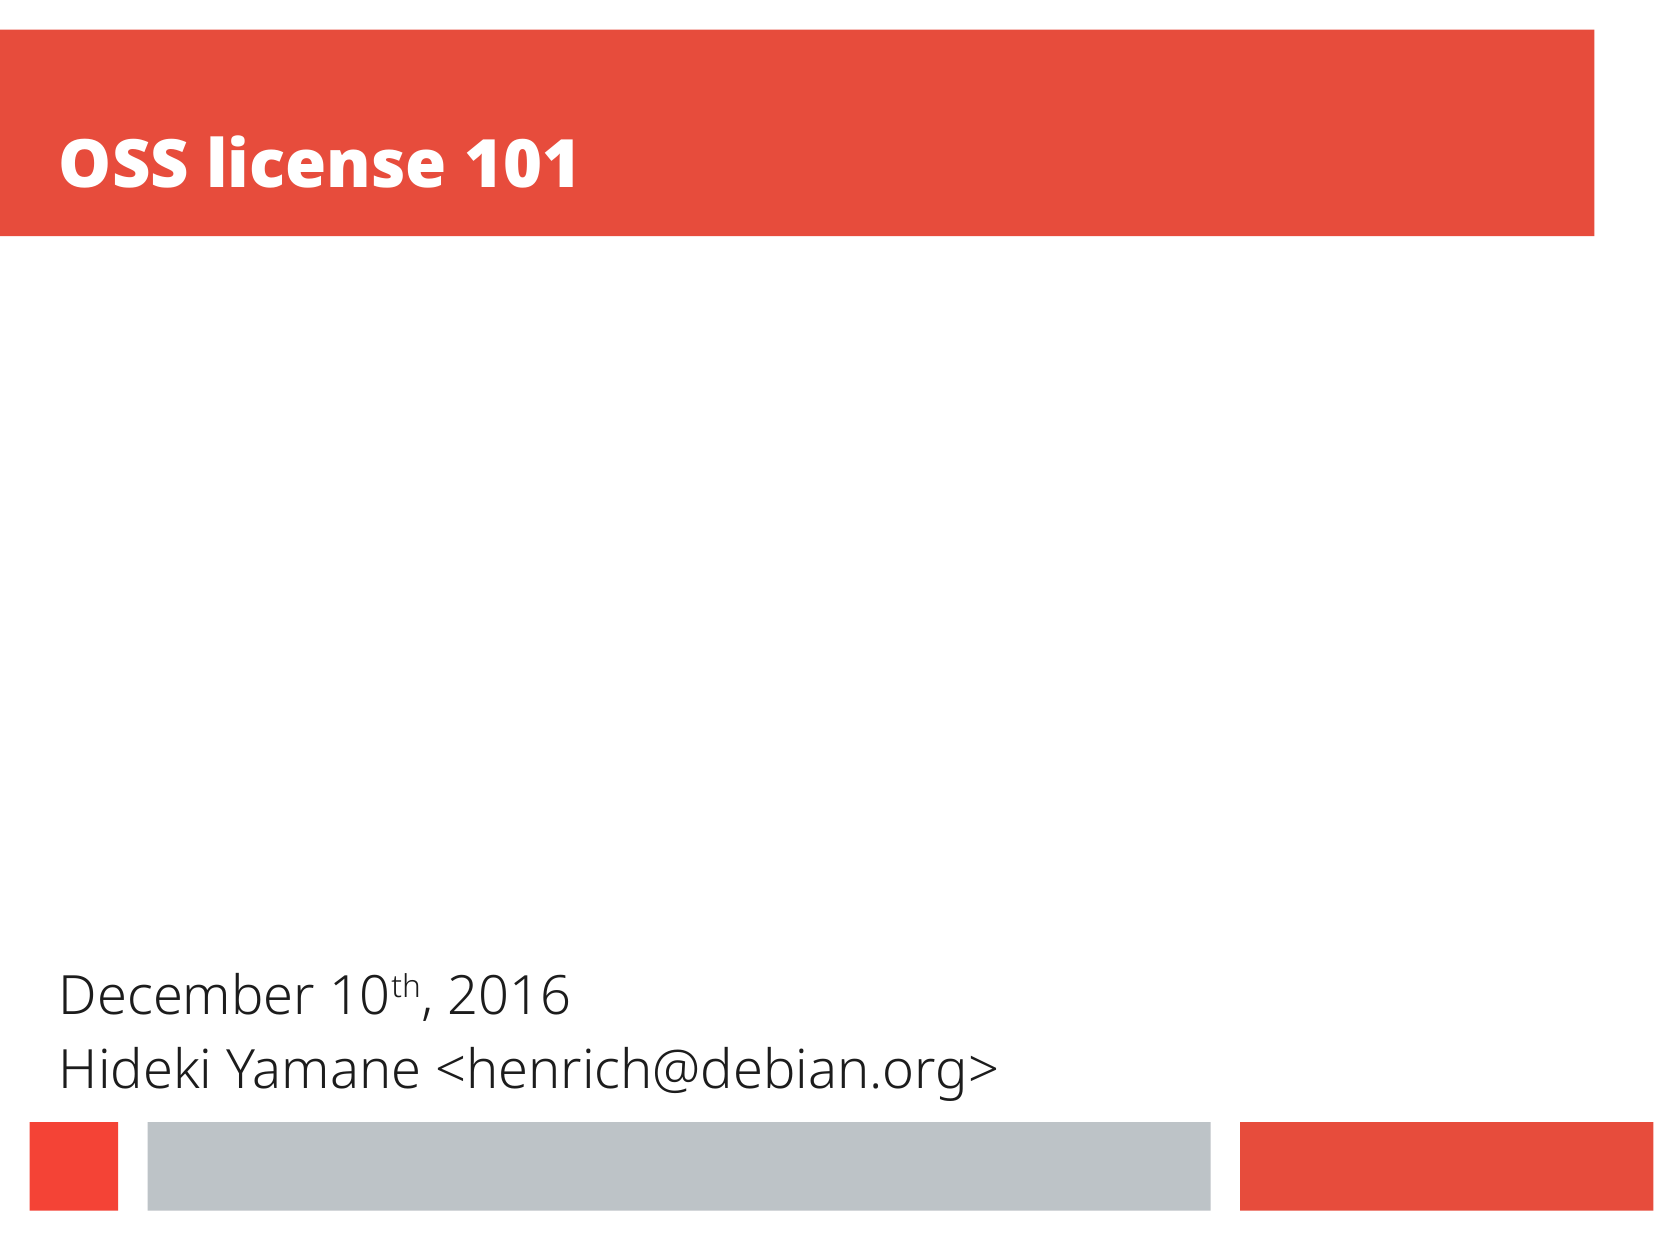

# OSS license 101
December 10th, 2016
Hideki Yamane <henrich@debian.org>